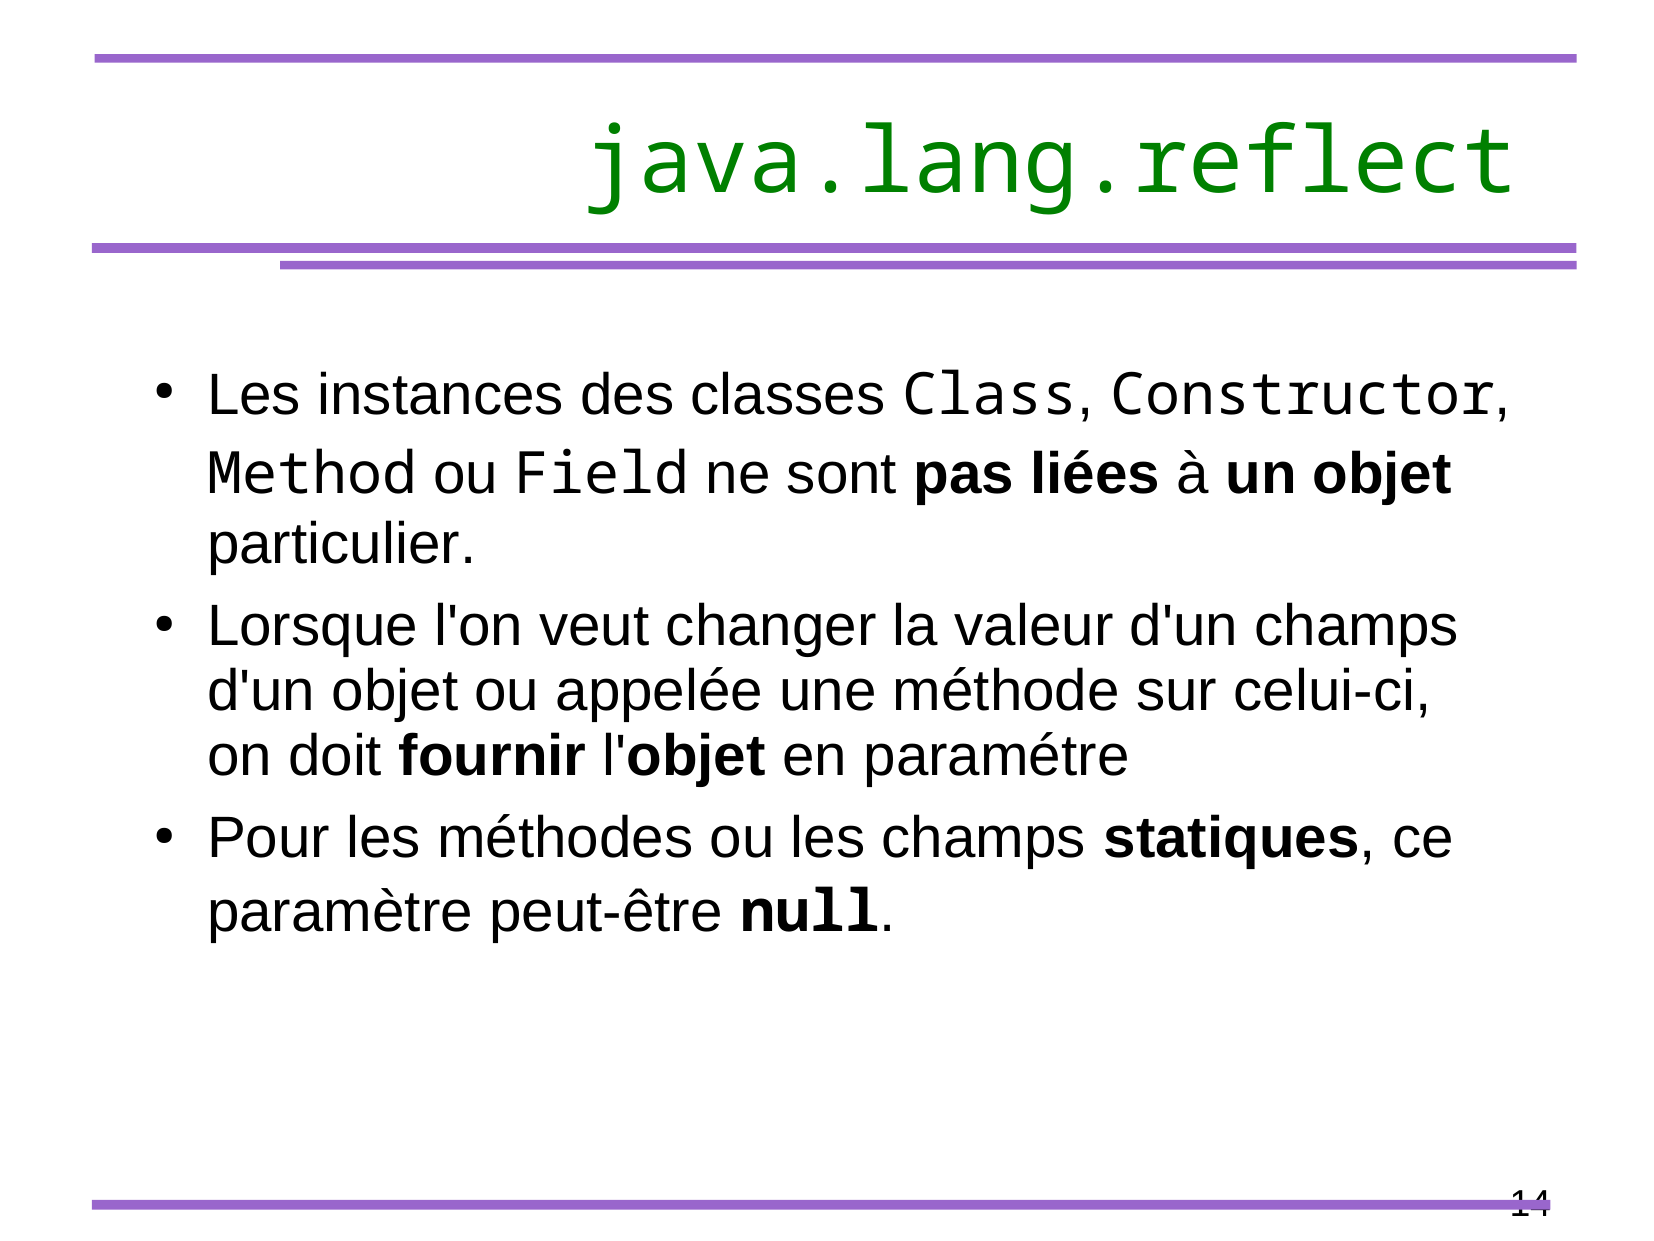

# java.lang.reflect
Les instances des classes Class, Constructor, Method ou Field ne sont pas liées à un objet particulier.
Lorsque l'on veut changer la valeur d'un champs d'un objet ou appelée une méthode sur celui-ci,
on doit fournir l'objet en paramétre
Pour les méthodes ou les champs statiques, ce paramètre peut-être null.